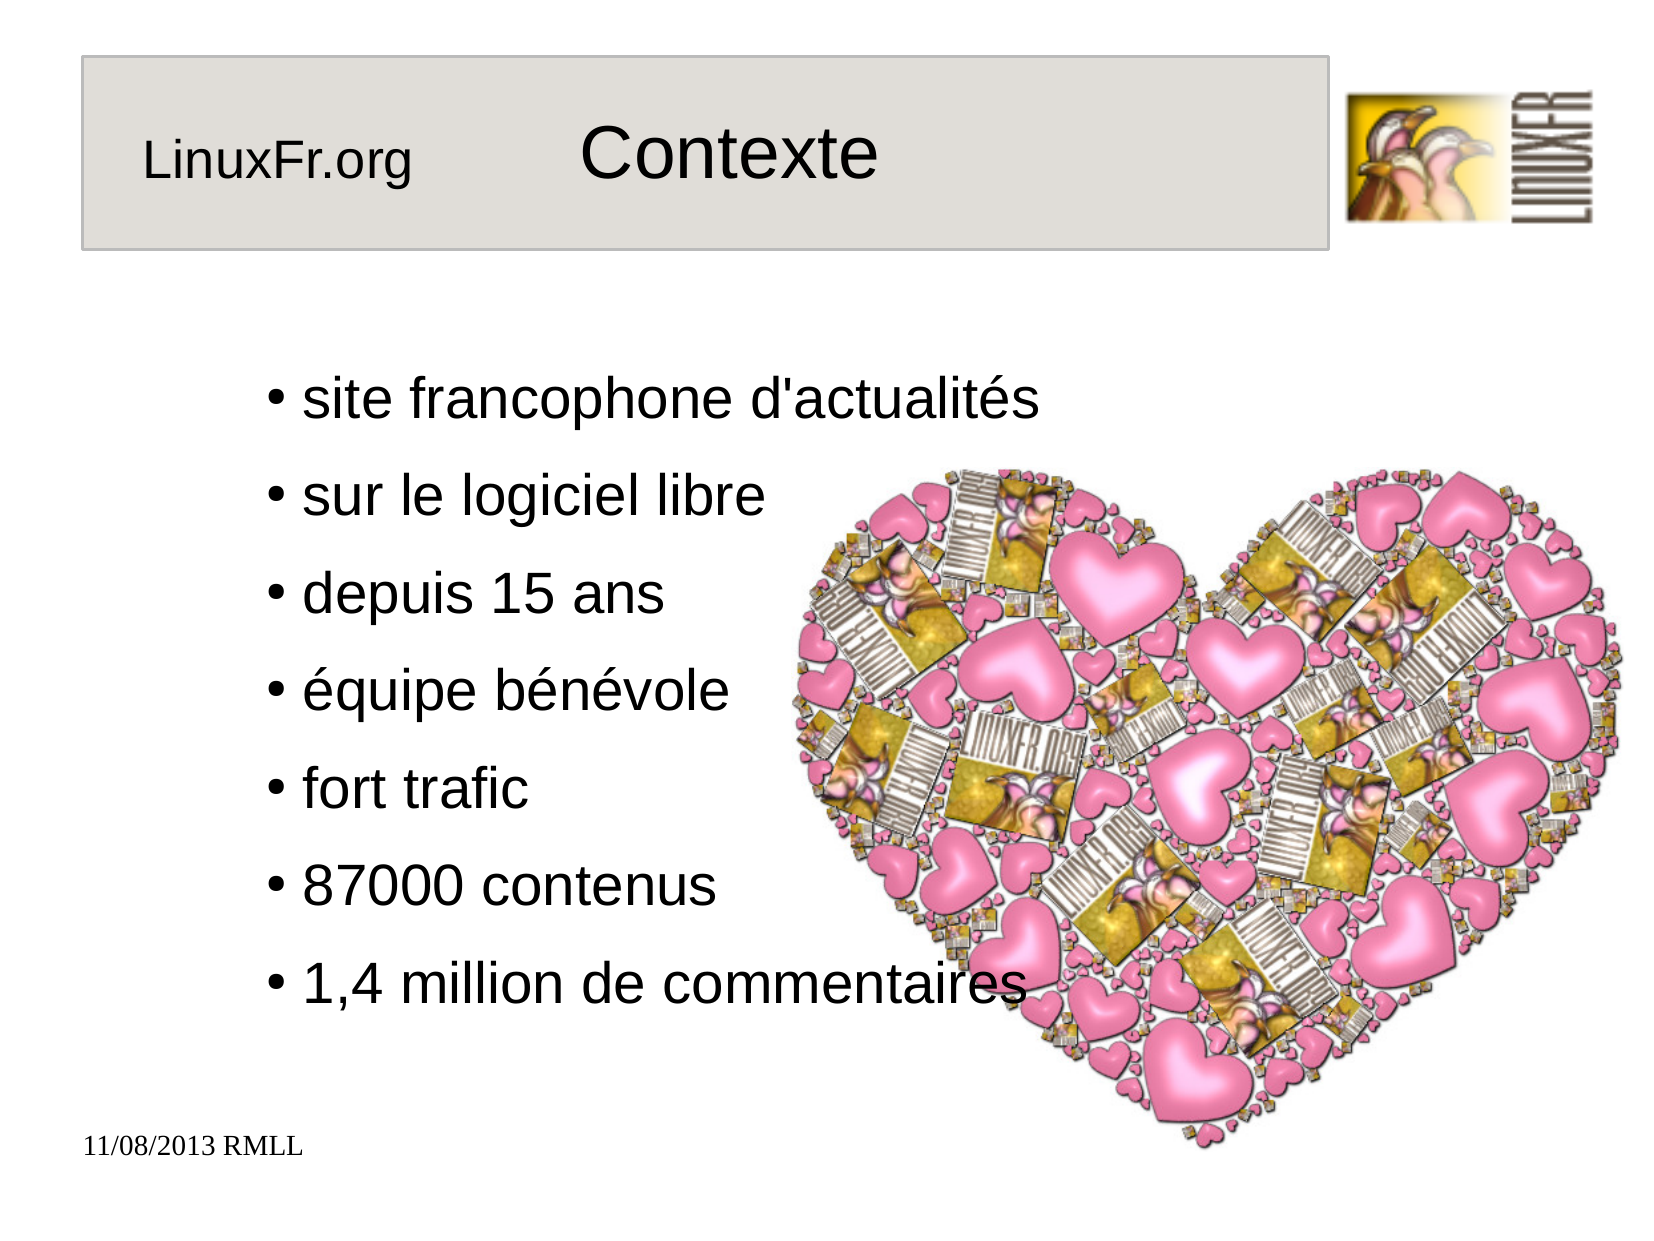

# LinuxFr.org Contexte
 site francophone d'actualités
 sur le logiciel libre
 depuis 15 ans
 équipe bénévole
 fort trafic
 87000 contenus
 1,4 million de commentaires